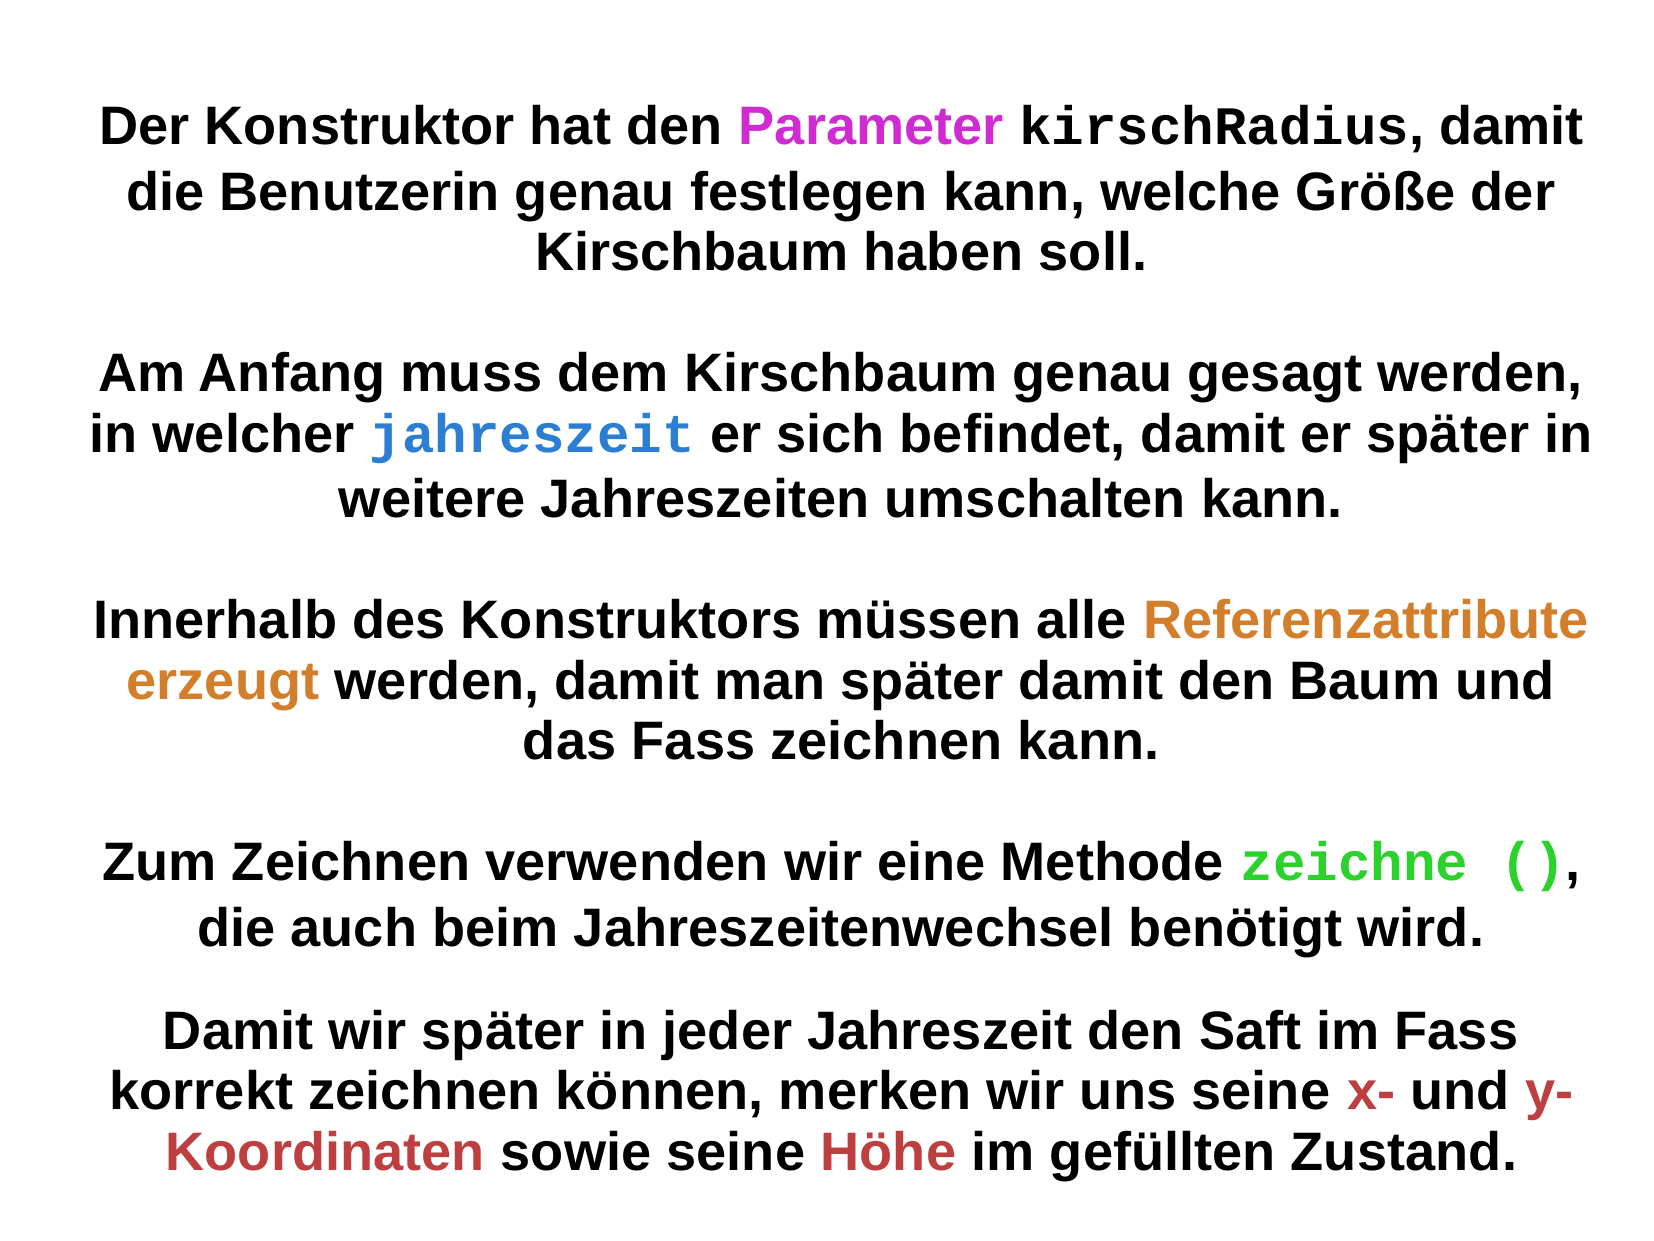

Der Konstruktor hat den Parameter kirschRadius, damit die Benutzerin genau festlegen kann, welche Größe der Kirschbaum haben soll.
Am Anfang muss dem Kirschbaum genau gesagt werden, in welcher jahreszeit er sich befindet, damit er später in weitere Jahreszeiten umschalten kann.
Innerhalb des Konstruktors müssen alle Referenzattribute erzeugt werden, damit man später damit den Baum und das Fass zeichnen kann.
Zum Zeichnen verwenden wir eine Methode zeichne (), die auch beim Jahreszeitenwechsel benötigt wird.
Damit wir später in jeder Jahreszeit den Saft im Fass korrekt zeichnen können, merken wir uns seine x- und y-Koordinaten sowie seine Höhe im gefüllten Zustand.